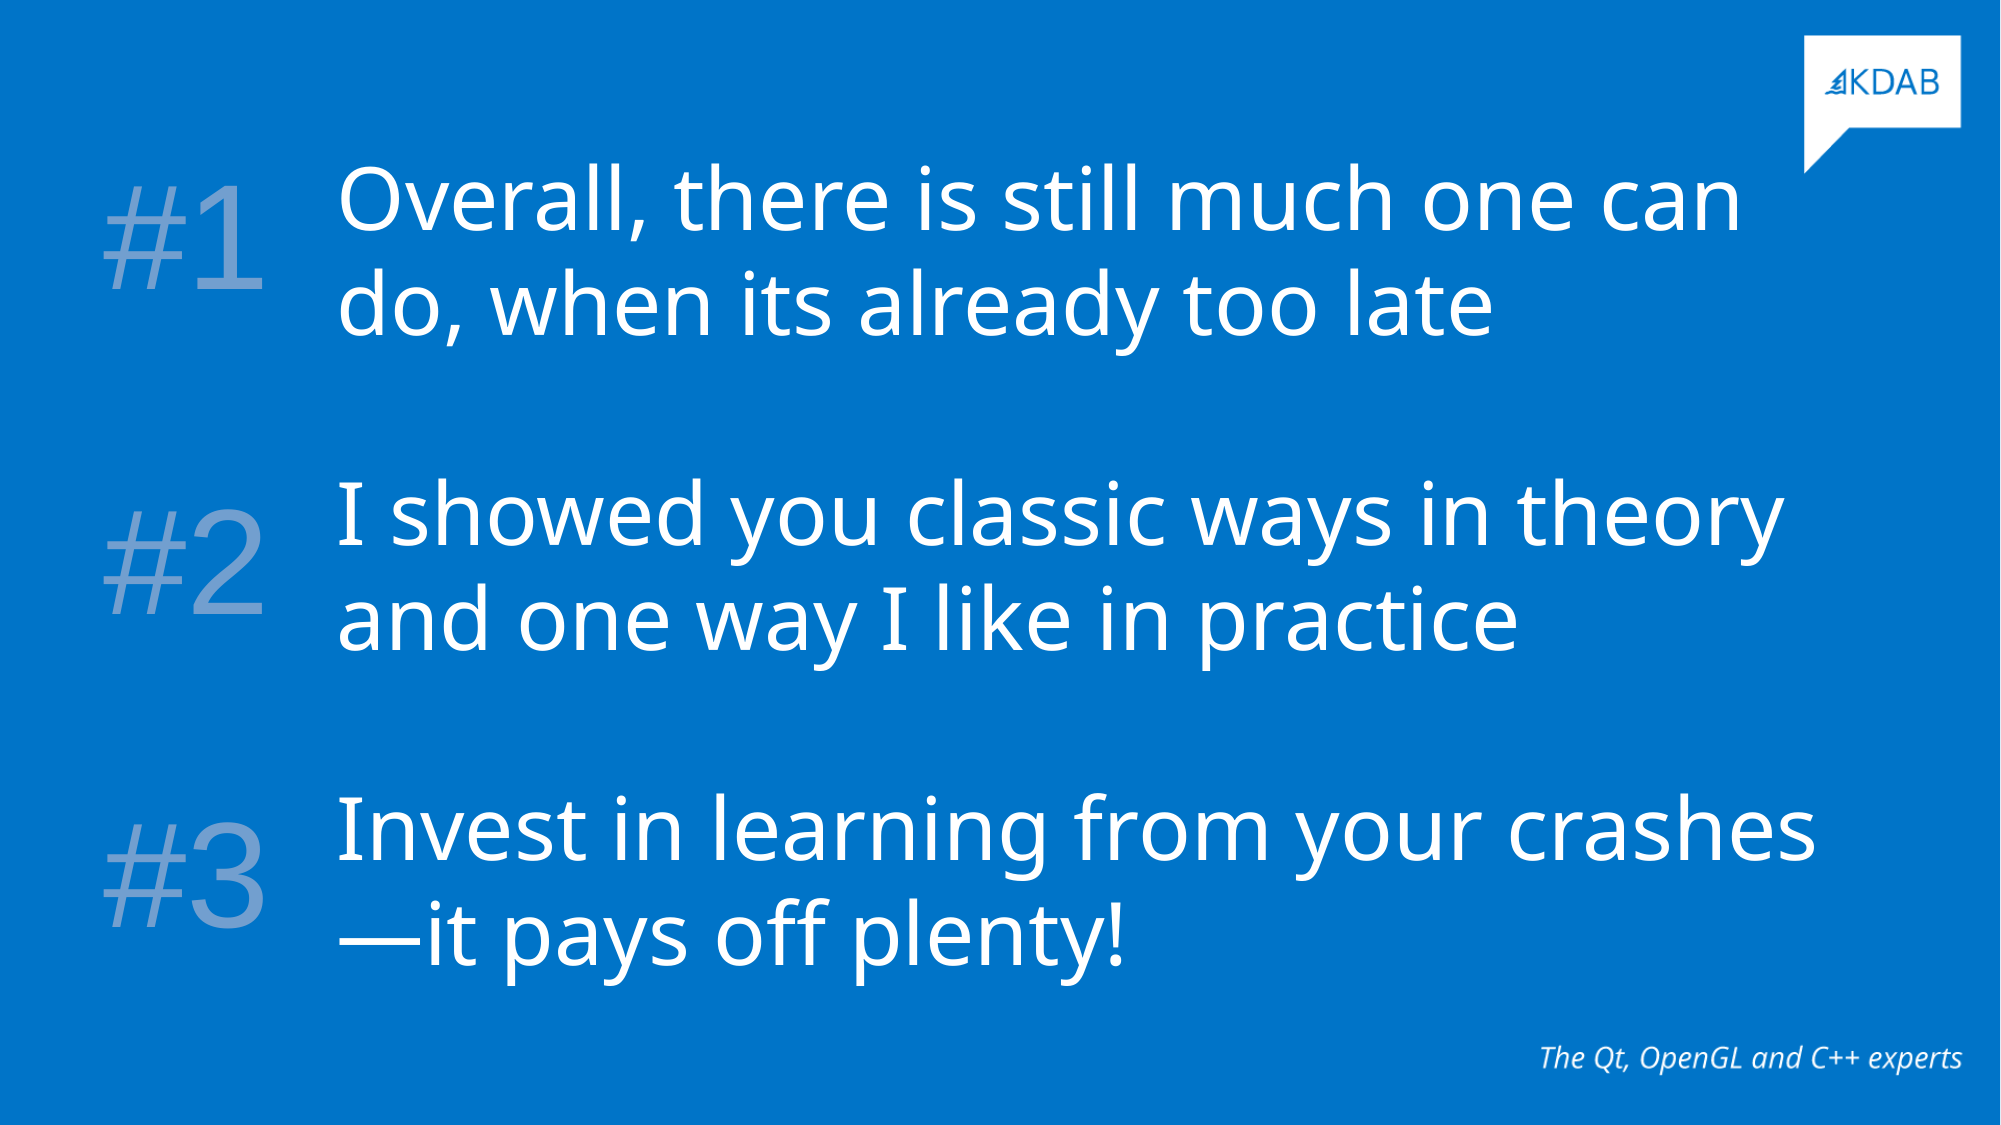

#1
#
Overall, there is still much one can do, when its already too late
I showed you classic ways in theory
and one way I like in practice
Invest in learning from your crashes—it pays off plenty!
#2
#3